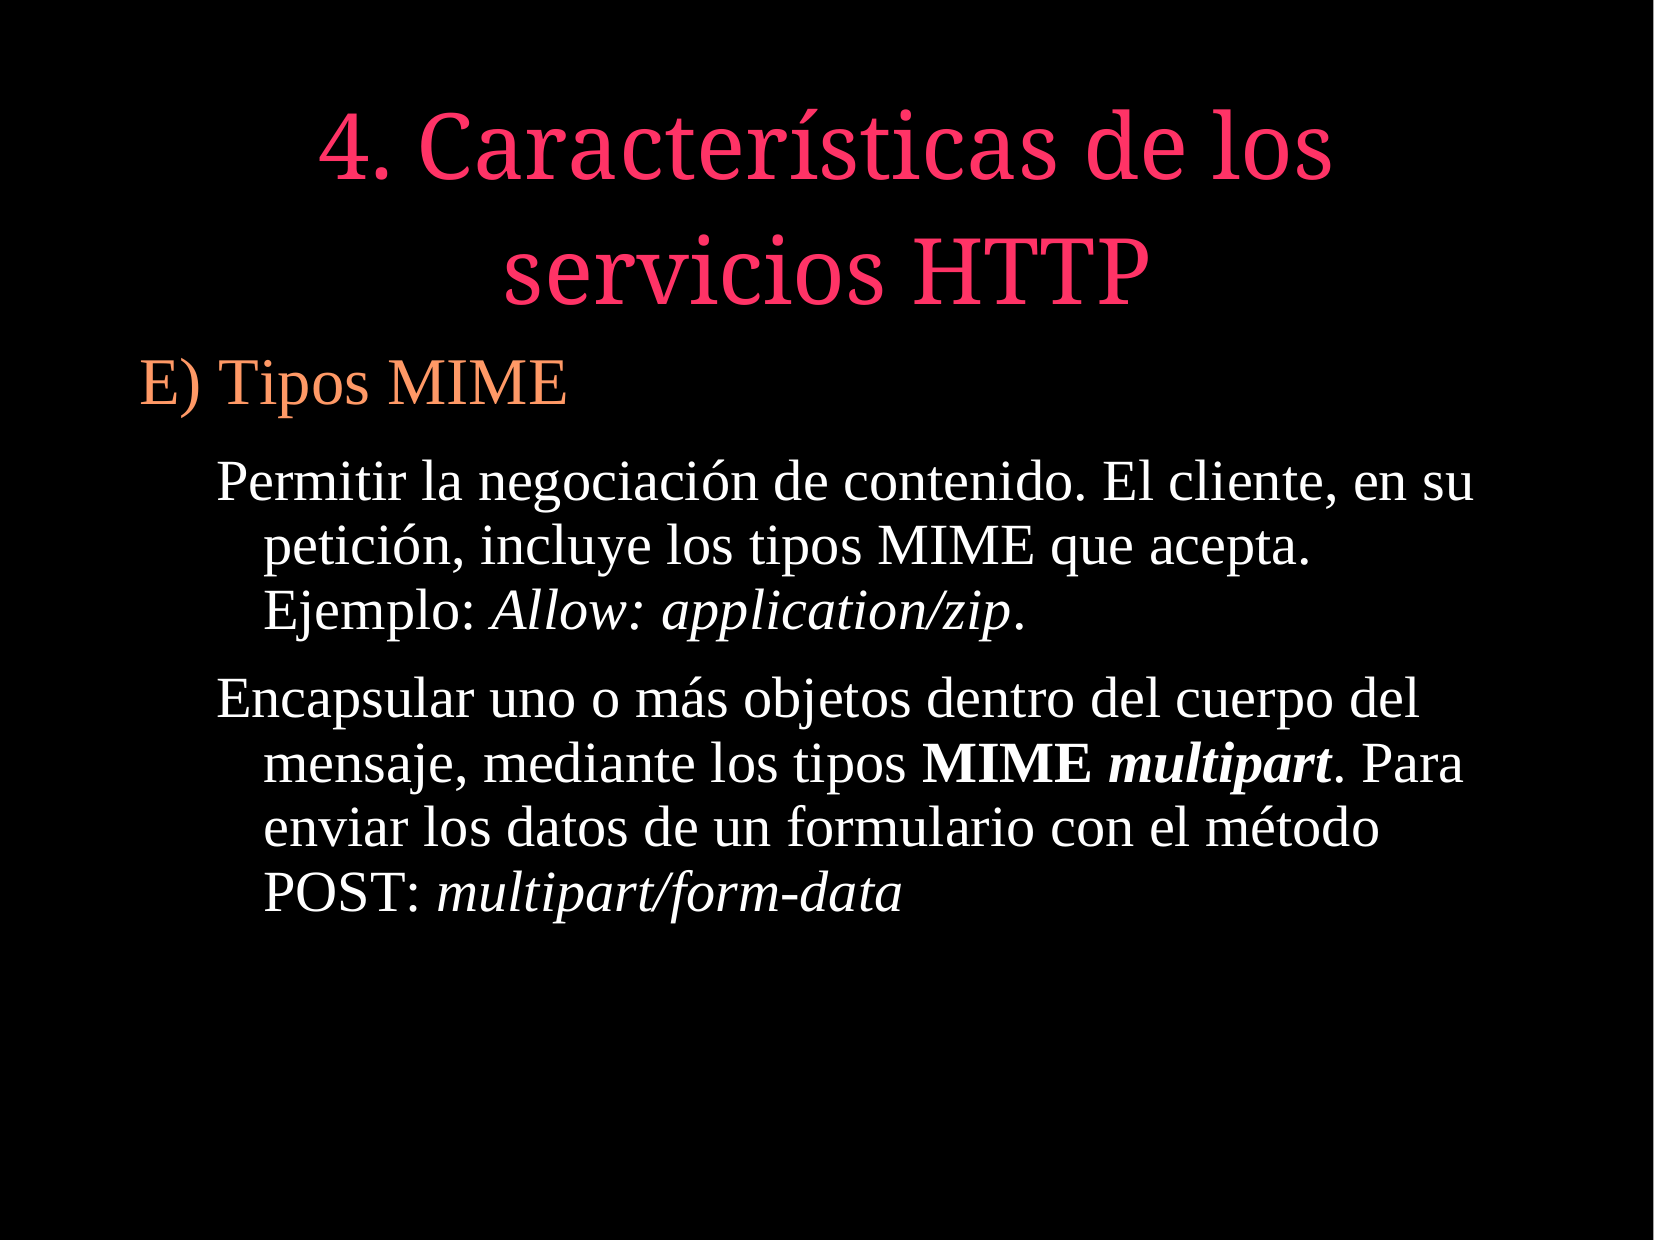

# 4. Características de los servicios HTTP
E) Tipos MIME
Permitir la negociación de contenido. El cliente, en su petición, incluye los tipos MIME que acepta. Ejemplo: Allow: application/zip.
Encapsular uno o más objetos dentro del cuerpo del mensaje, mediante los tipos MIME multipart. Para enviar los datos de un formulario con el método POST: multipart/form-data